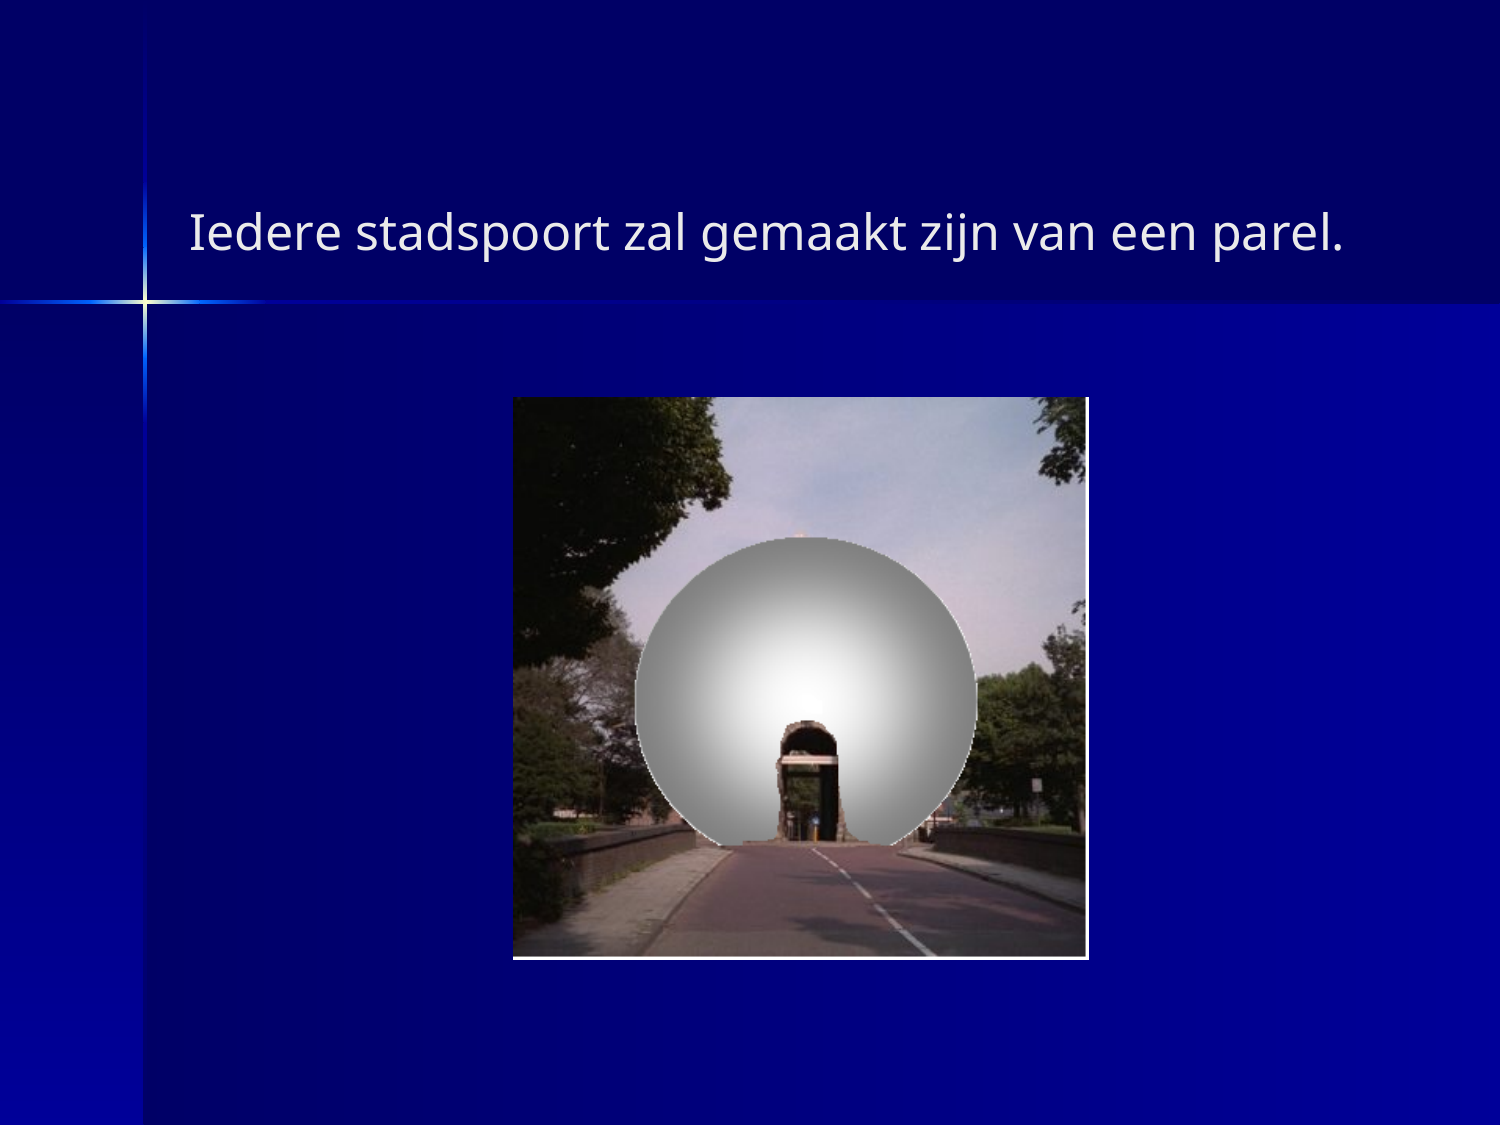

# Iedere stadspoort zal gemaakt zijn van een parel.